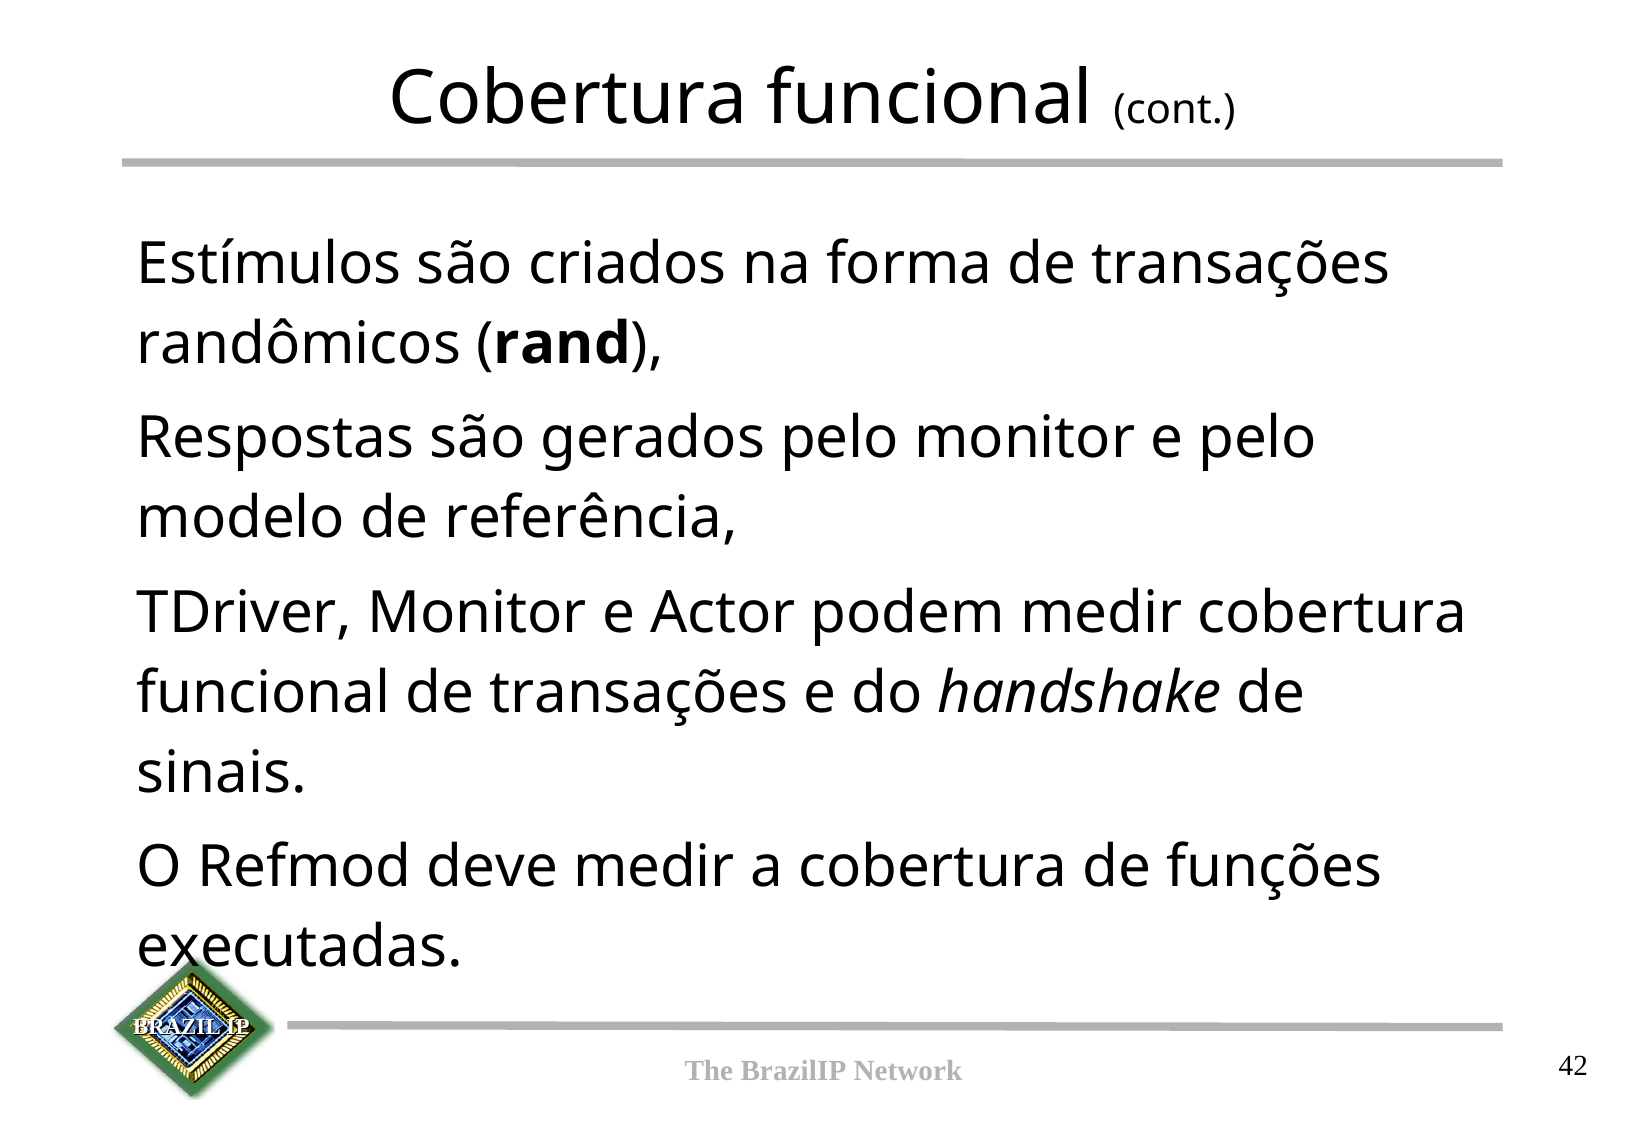

# Cobertura funcional (cont.)‏
Estímulos são criados na forma de transações randômicos (rand),
Respostas são gerados pelo monitor e pelo modelo de referência,
TDriver, Monitor e Actor podem medir cobertura funcional de transações e do handshake de sinais.
O Refmod deve medir a cobertura de funções executadas.
42